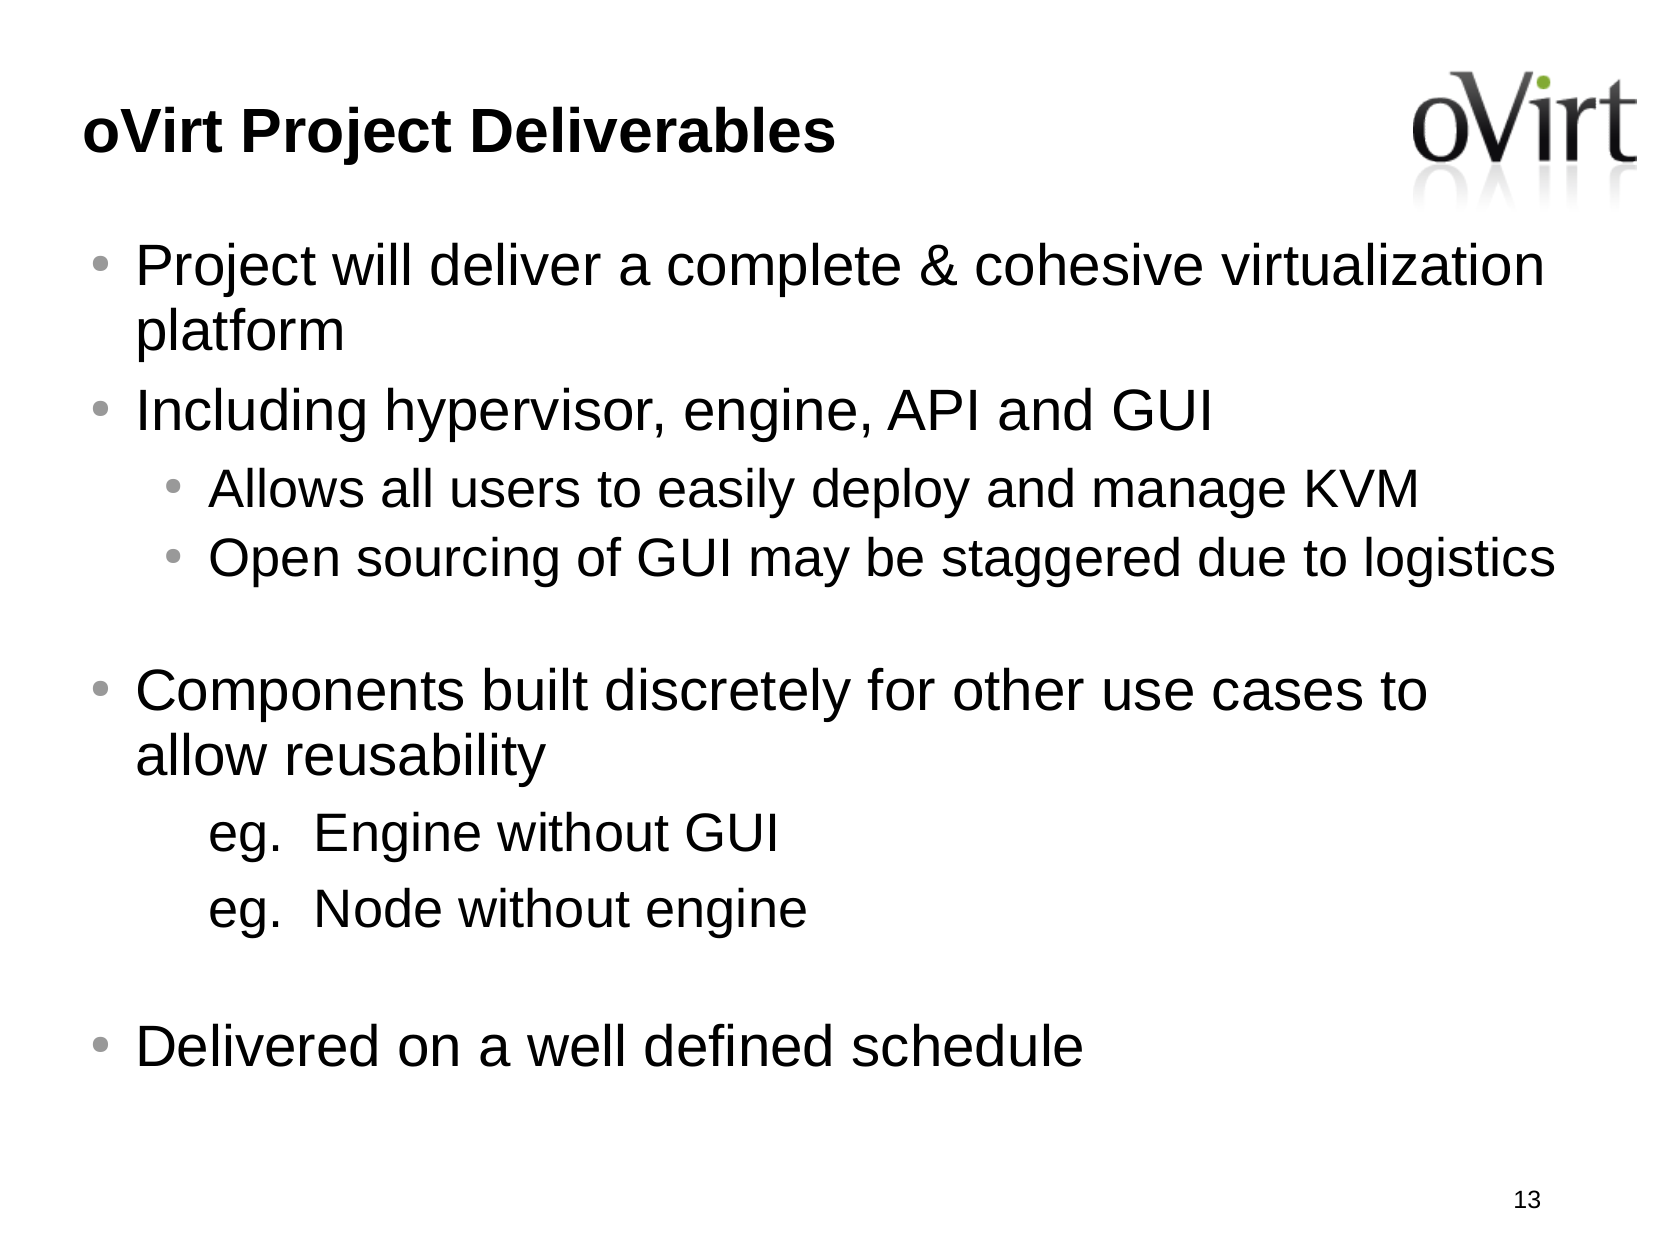

# oVirt Project Deliverables
Project will deliver a complete & cohesive virtualization platform
Including hypervisor, engine, API and GUI
Allows all users to easily deploy and manage KVM
Open sourcing of GUI may be staggered due to logistics
Components built discretely for other use cases to allow reusability
eg. Engine without GUI
eg. Node without engine
Delivered on a well defined schedule